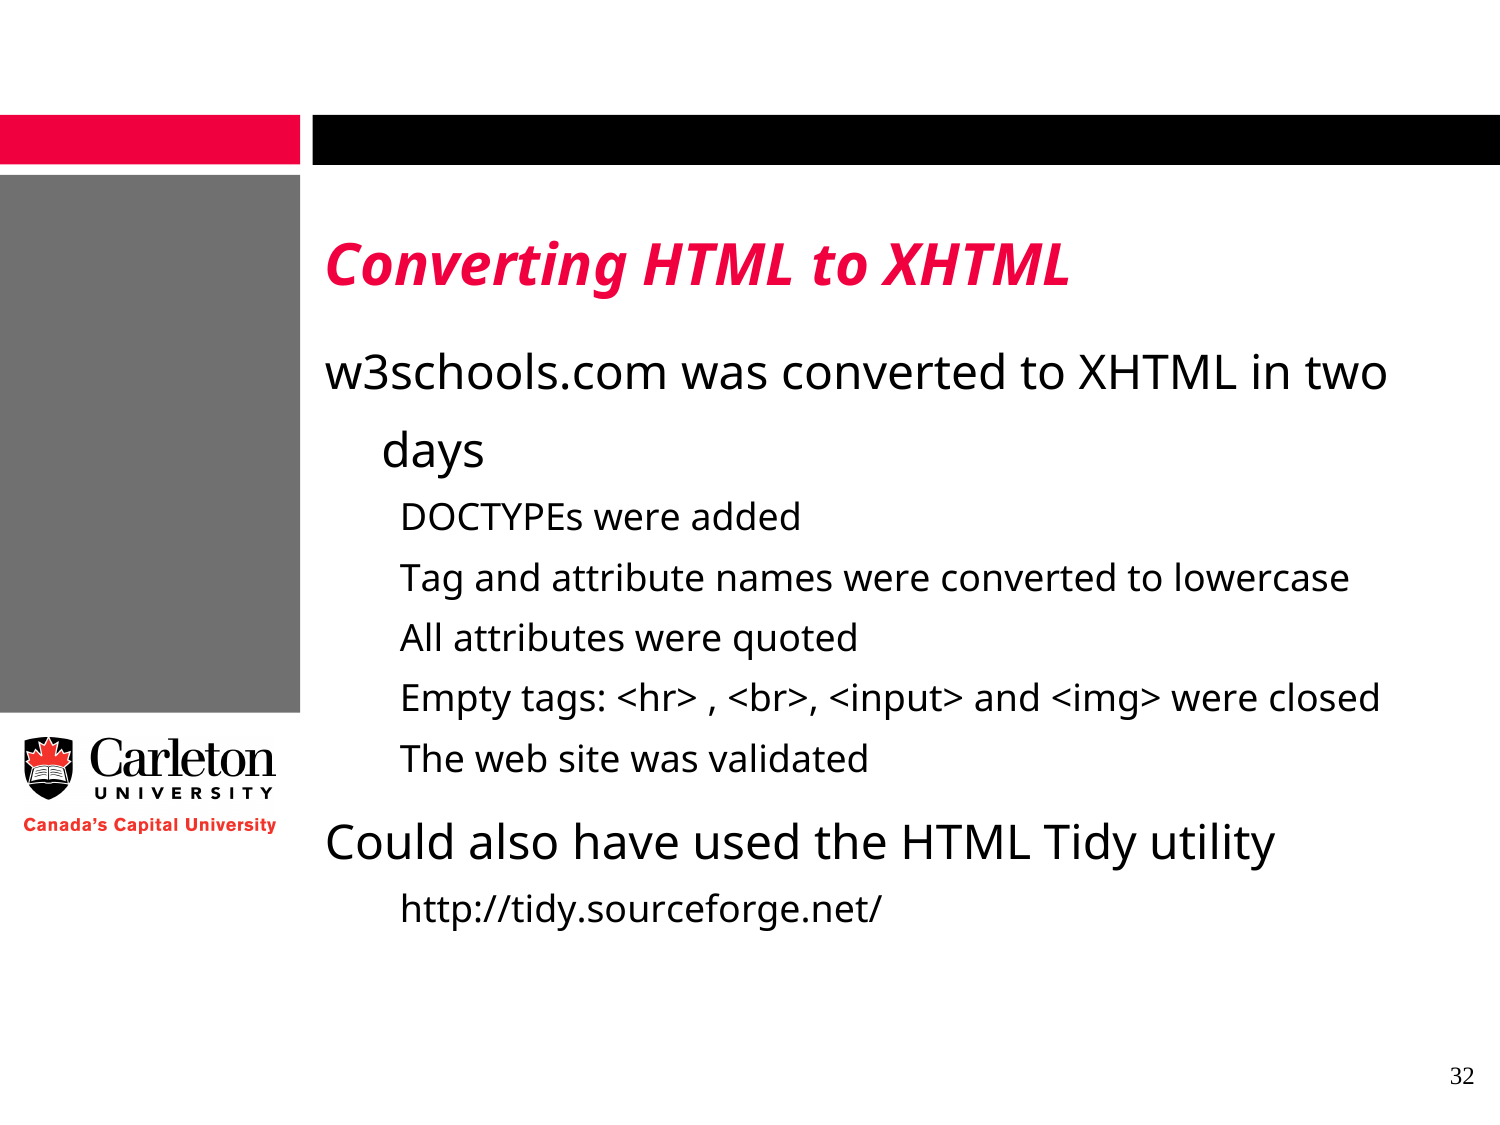

# Converting HTML to XHTML
w3schools.com was converted to XHTML in two days
DOCTYPEs were added
Tag and attribute names were converted to lowercase
All attributes were quoted
Empty tags: <hr> , <br>, <input> and <img> were closed
The web site was validated
Could also have used the HTML Tidy utility
http://tidy.sourceforge.net/
32